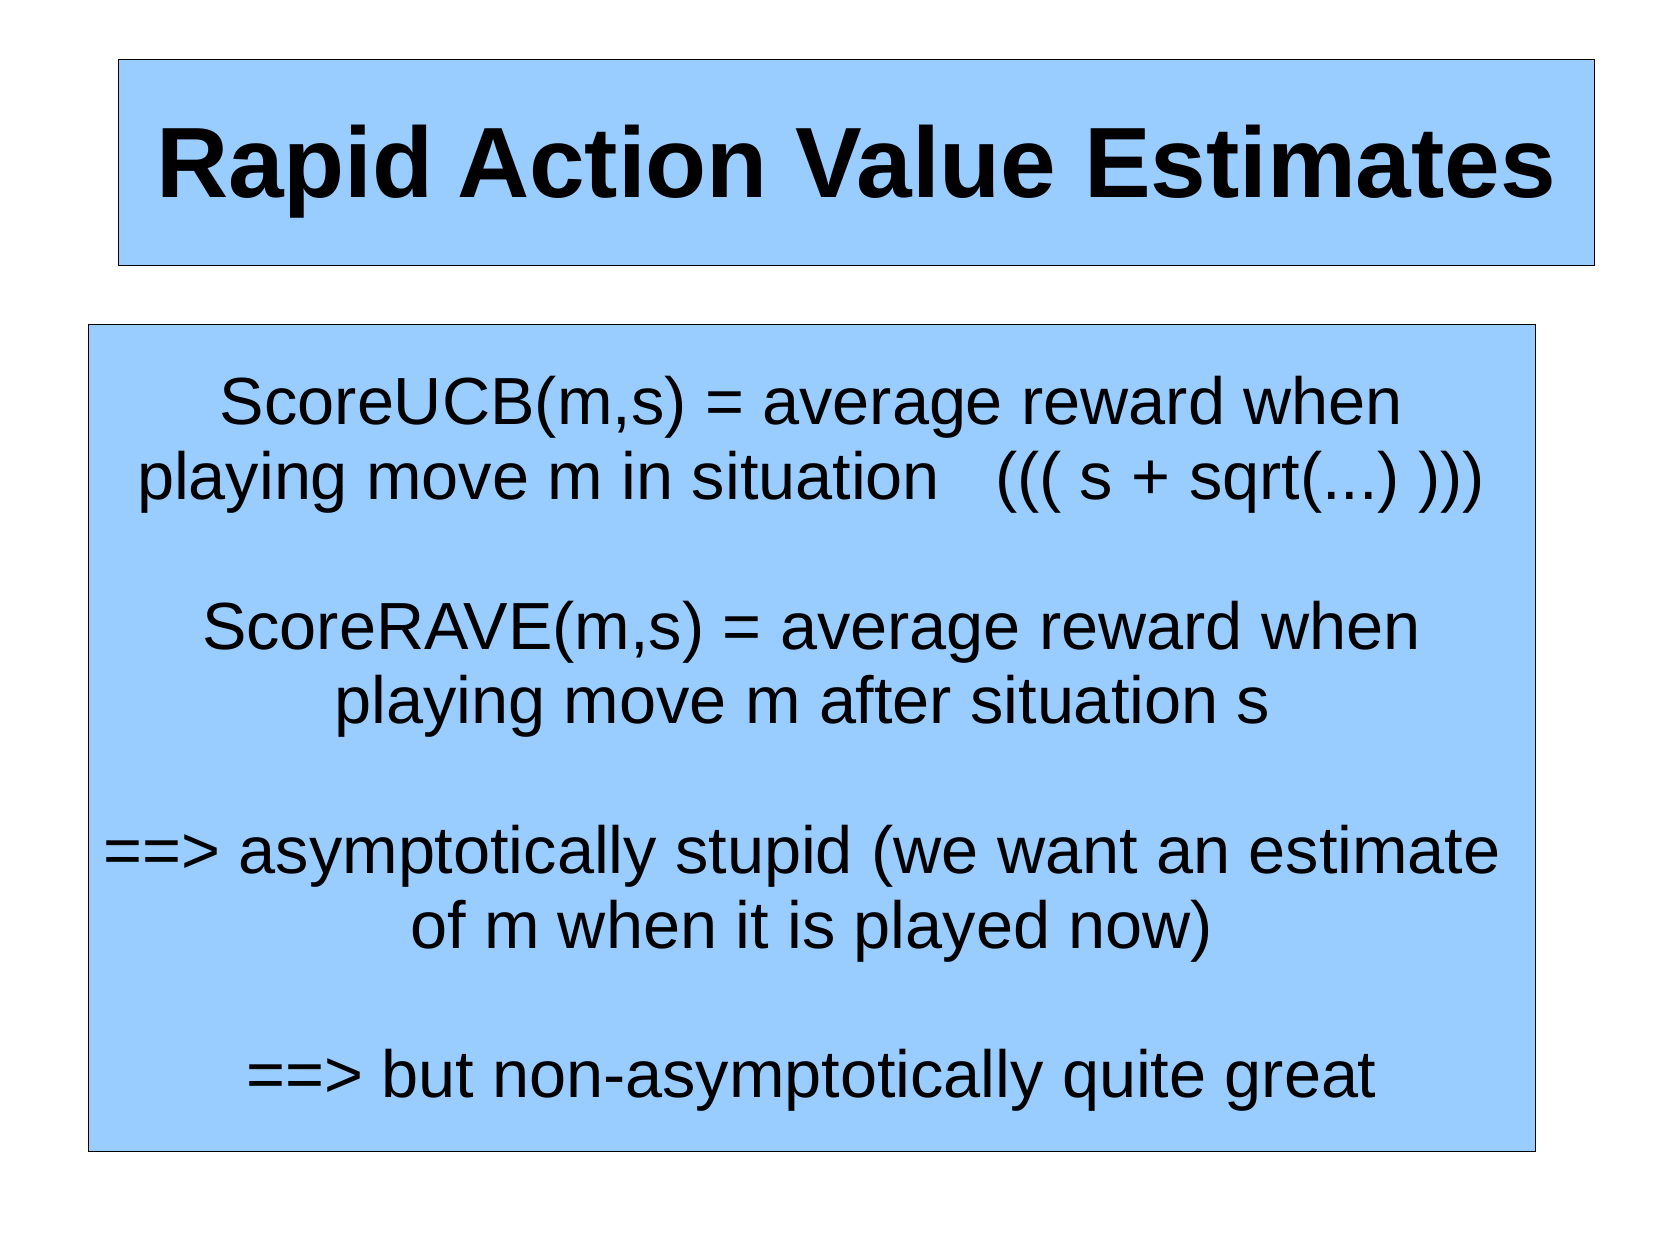

Rapid Action Value Estimates
ScoreUCB(m,s) = average reward when
playing move m in situation ((( s + sqrt(...) )))
ScoreRAVE(m,s) = average reward when
playing move m after situation s
==> asymptotically stupid (we want an estimate
of m when it is played now)
==> but non-asymptotically quite great